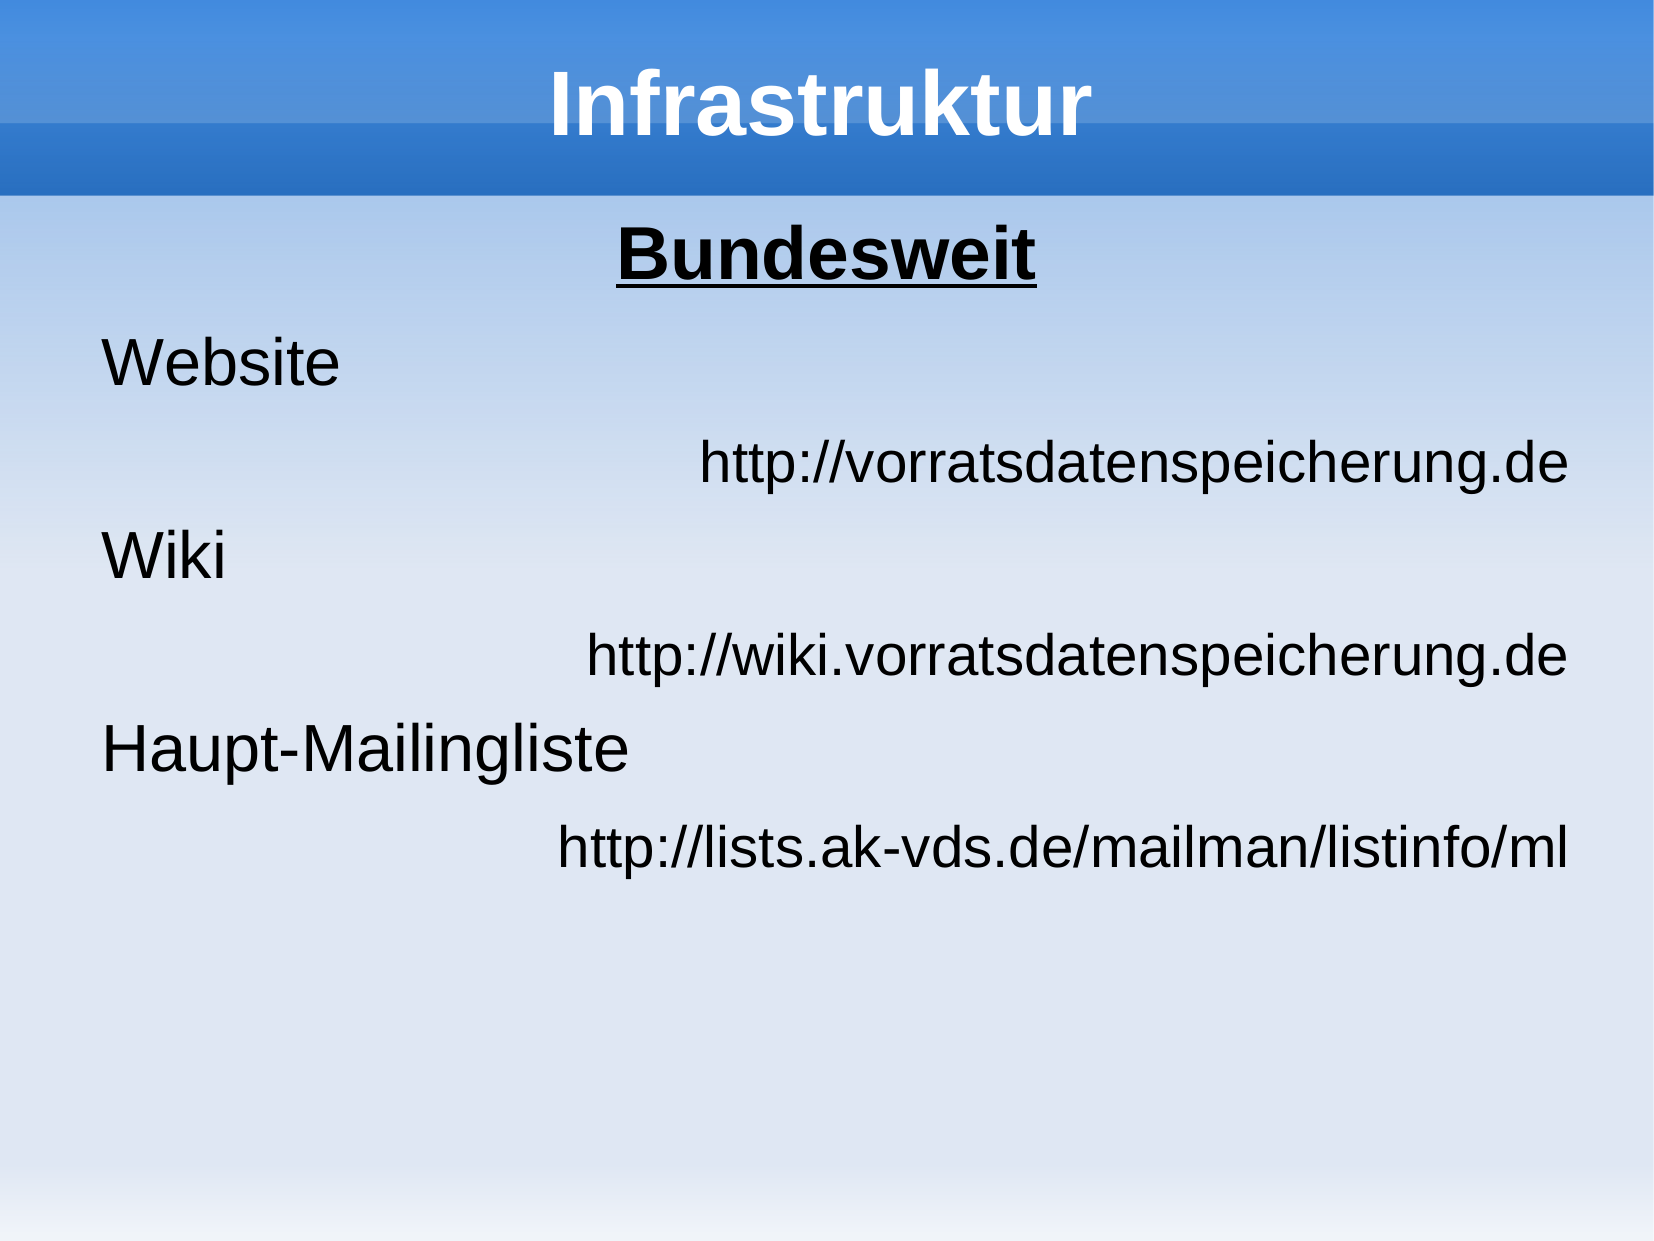

# Infrastruktur
Bundesweit
 Website
http://vorratsdatenspeicherung.de
 Wiki
http://wiki.vorratsdatenspeicherung.de
 Haupt-Mailingliste
http://lists.ak-vds.de/mailman/listinfo/ml